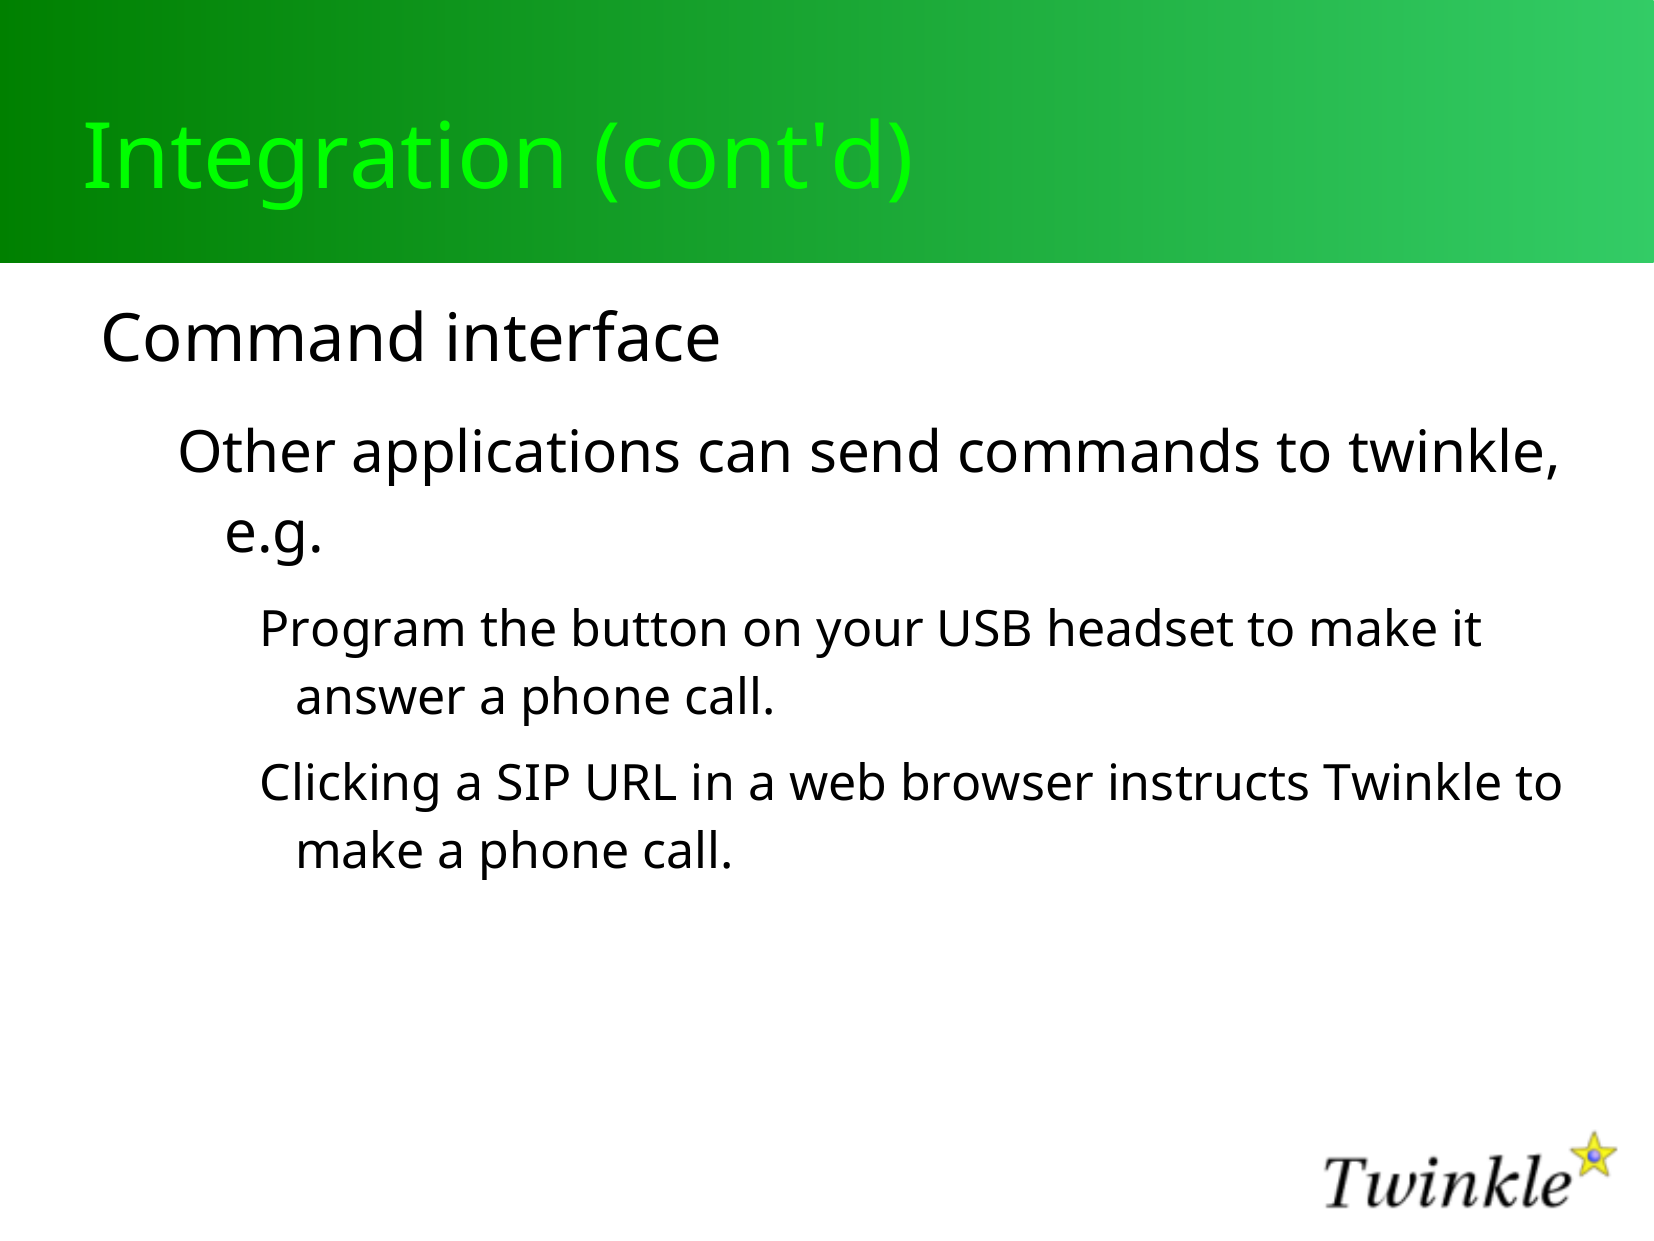

# Integration (cont'd)
Command interface
Other applications can send commands to twinkle, e.g.
Program the button on your USB headset to make it answer a phone call.
Clicking a SIP URL in a web browser instructs Twinkle to make a phone call.